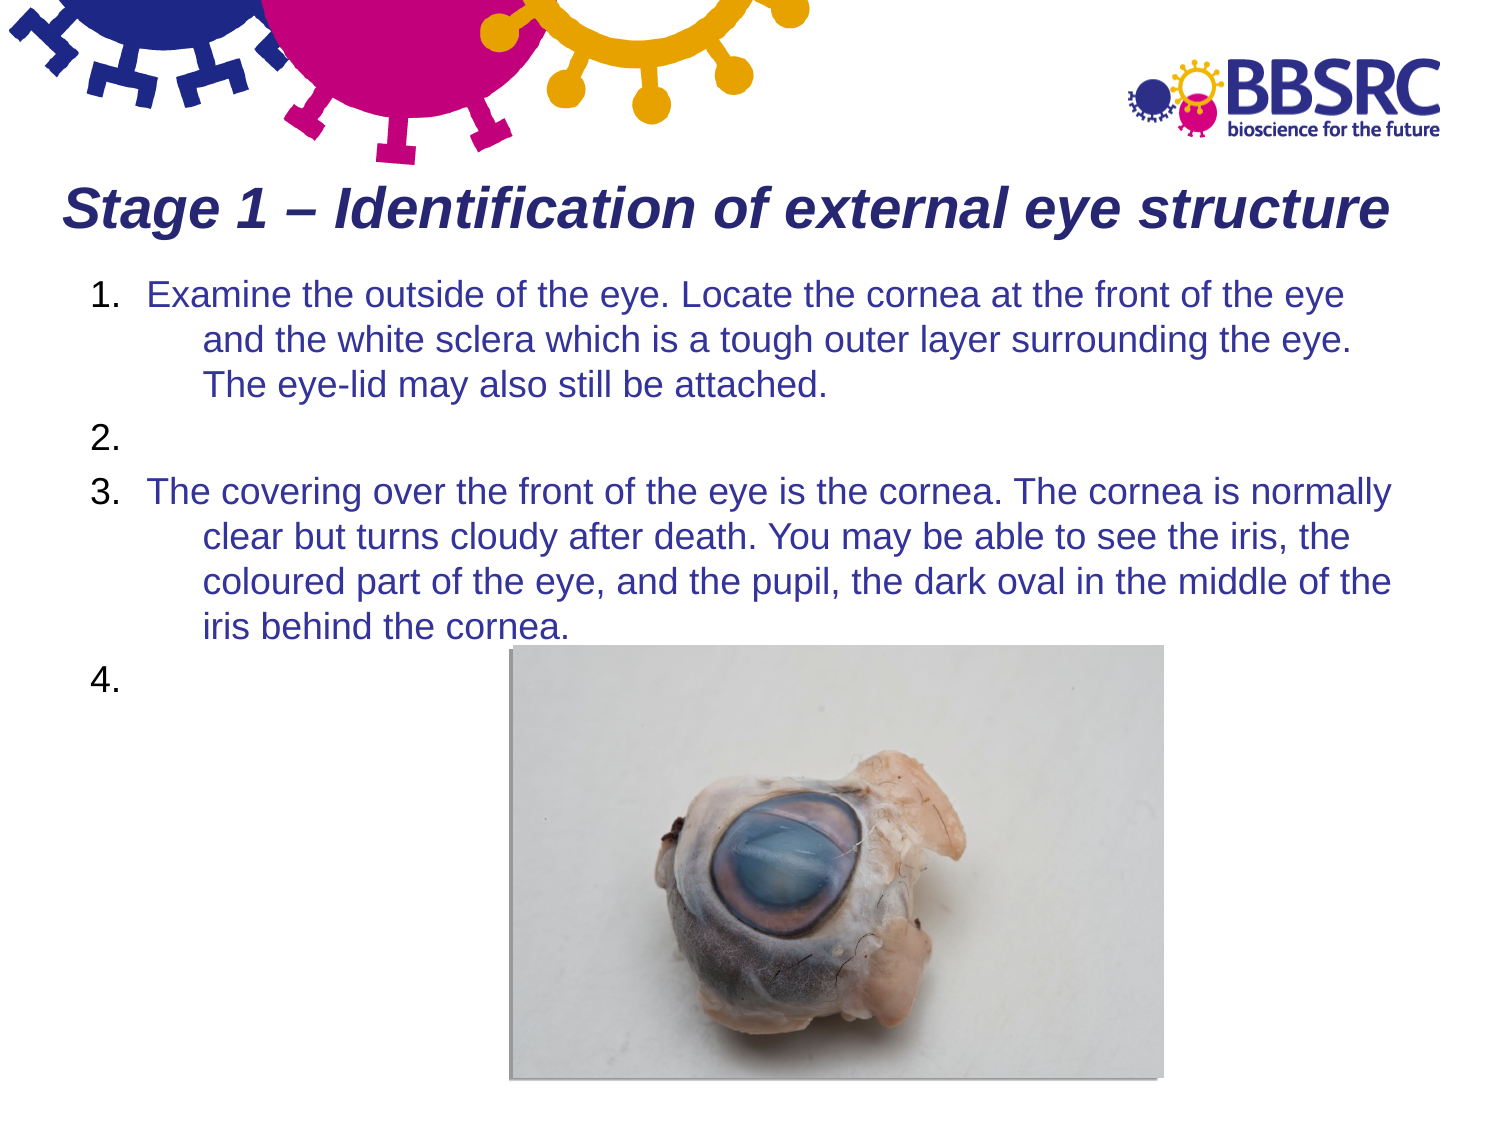

# Stage 1 – Identification of external eye structure
Examine the outside of the eye. Locate the cornea at the front of the eye and the white sclera which is a tough outer layer surrounding the eye. The eye-lid may also still be attached.
The covering over the front of the eye is the cornea. The cornea is normally clear but turns cloudy after death. You may be able to see the iris, the coloured part of the eye, and the pupil, the dark oval in the middle of the iris behind the cornea.